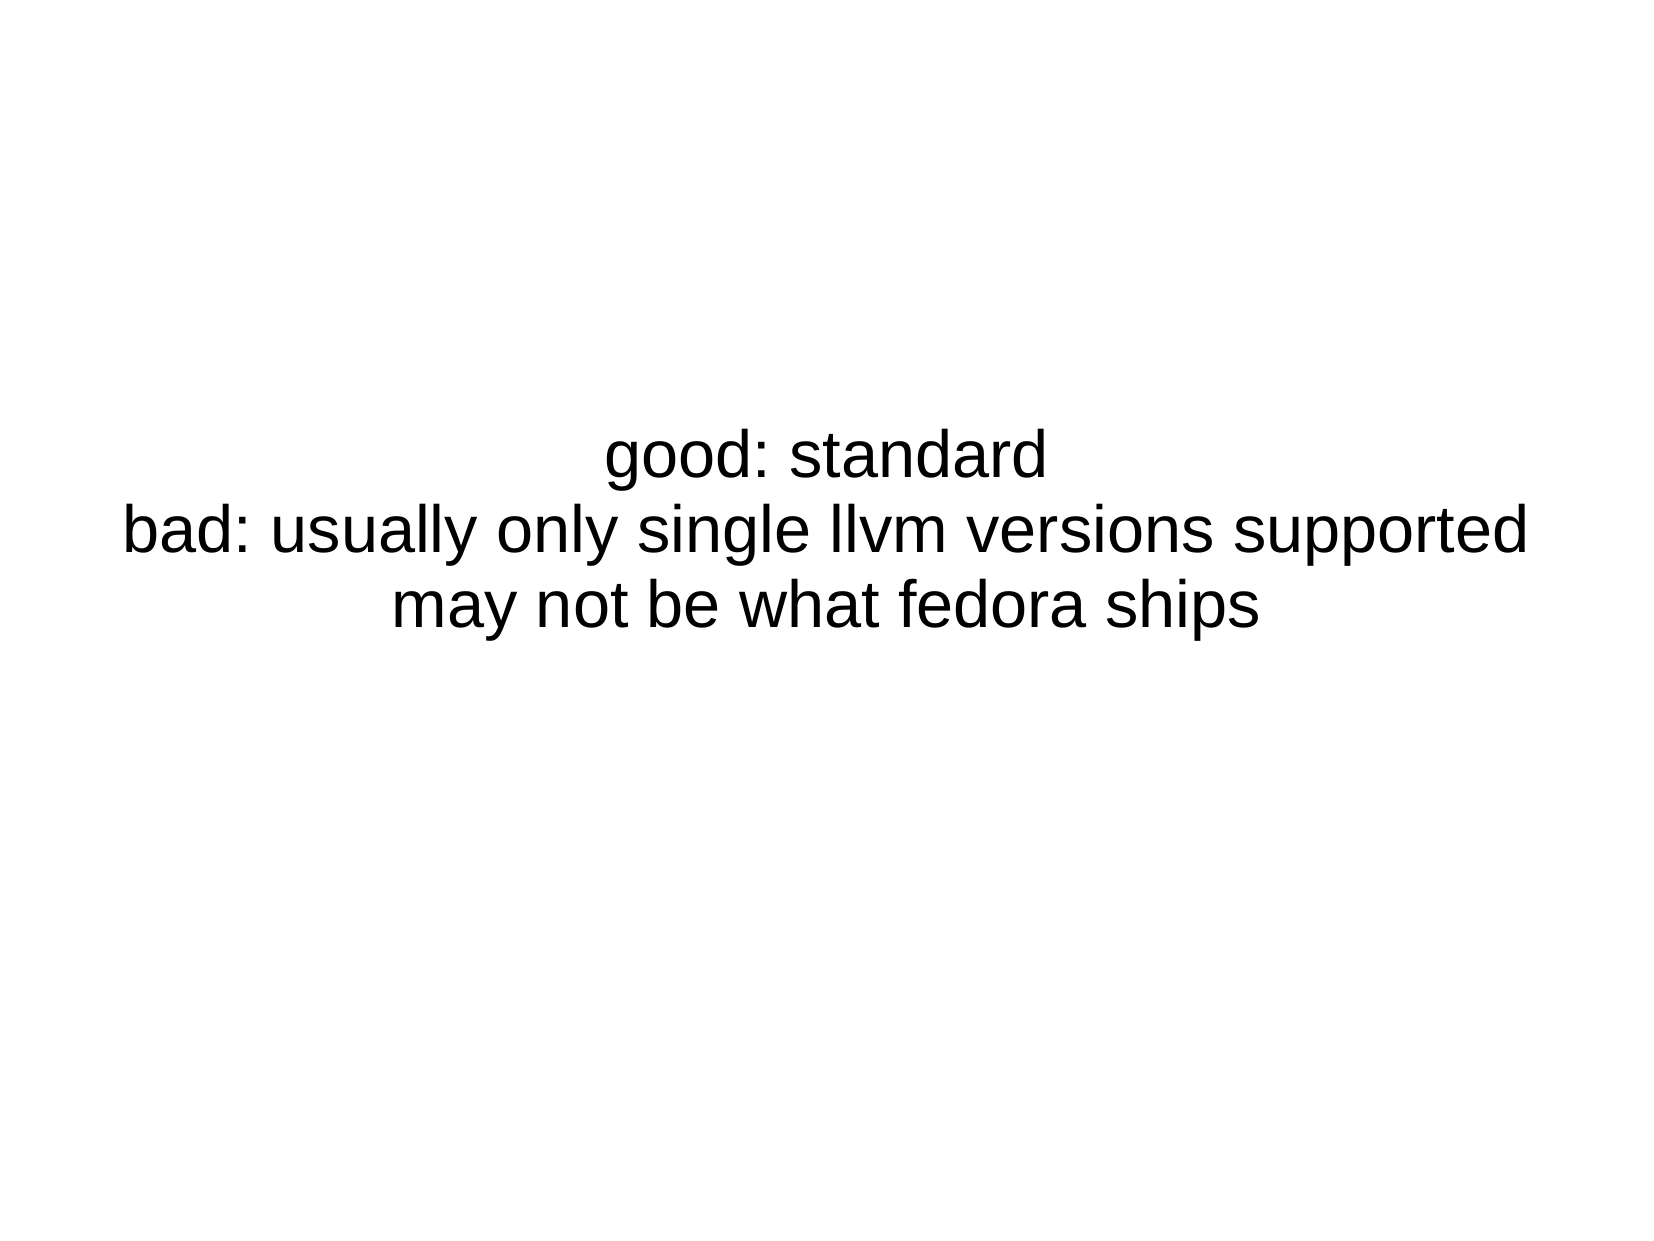

# good: standard
bad: usually only single llvm versions supported
may not be what fedora ships